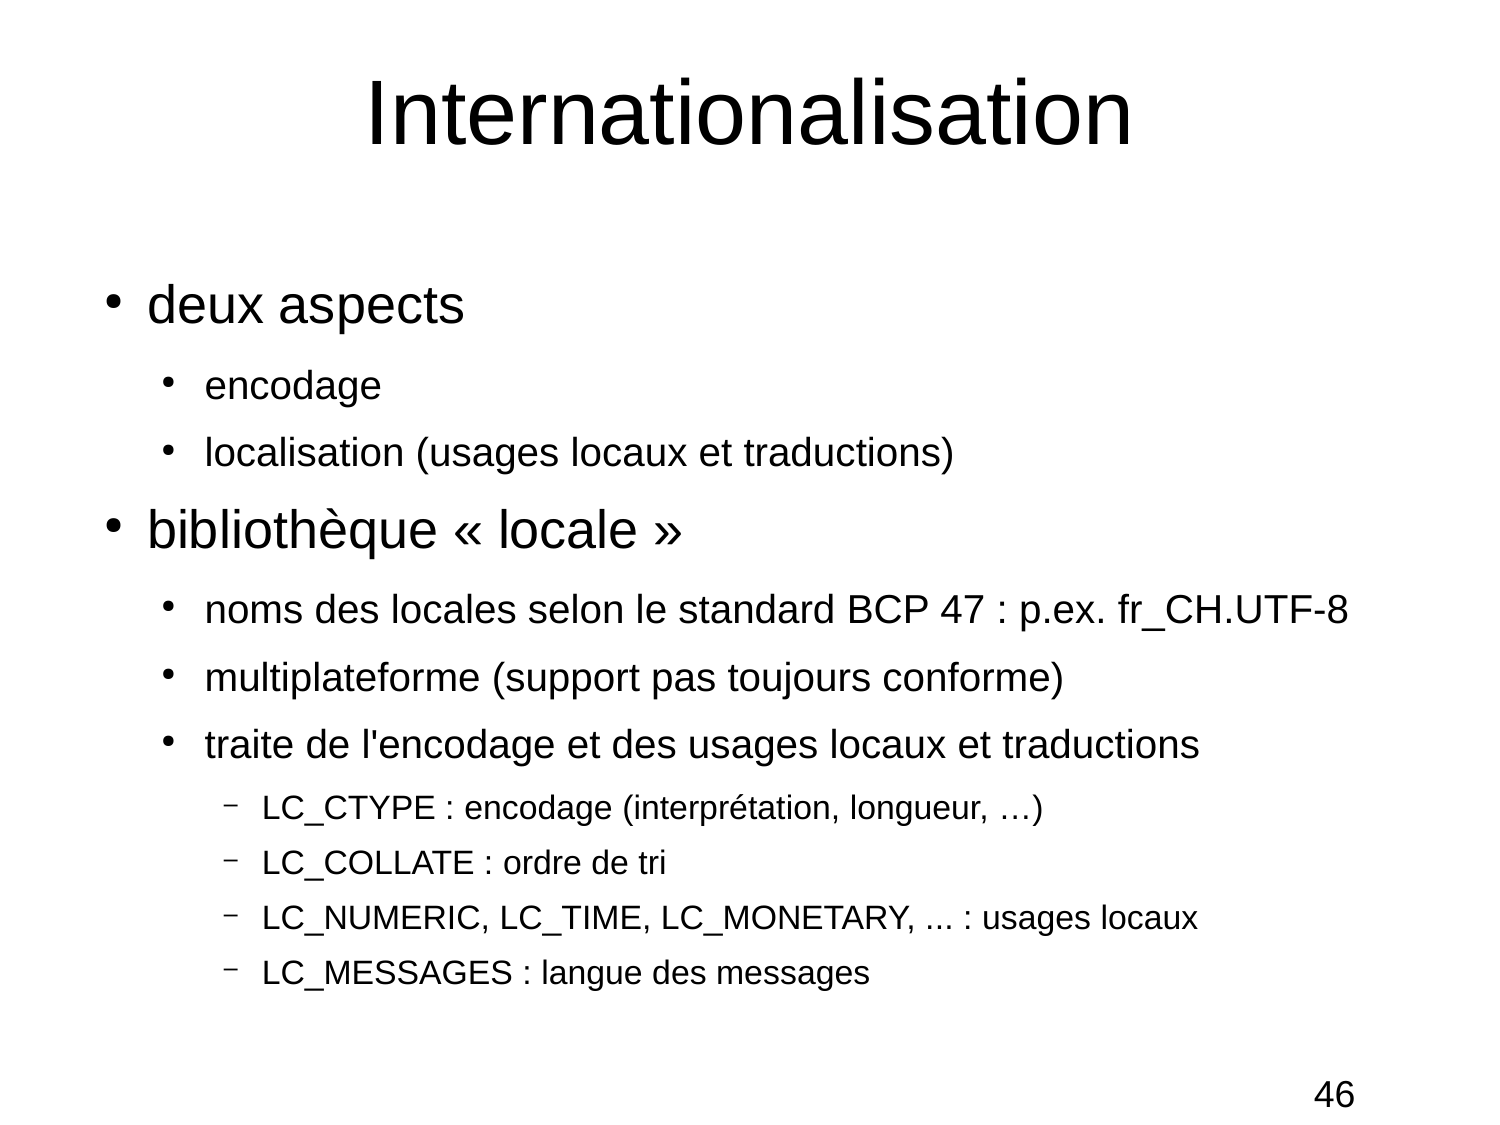

# Internationalisation
deux aspects
encodage
localisation (usages locaux et traductions)
bibliothèque « locale »
noms des locales selon le standard BCP 47 : p.ex. fr_CH.UTF-8
multiplateforme (support pas toujours conforme)
traite de l'encodage et des usages locaux et traductions
LC_CTYPE : encodage (interprétation, longueur, …)
LC_COLLATE : ordre de tri
LC_NUMERIC, LC_TIME, LC_MONETARY, ... : usages locaux
LC_MESSAGES : langue des messages